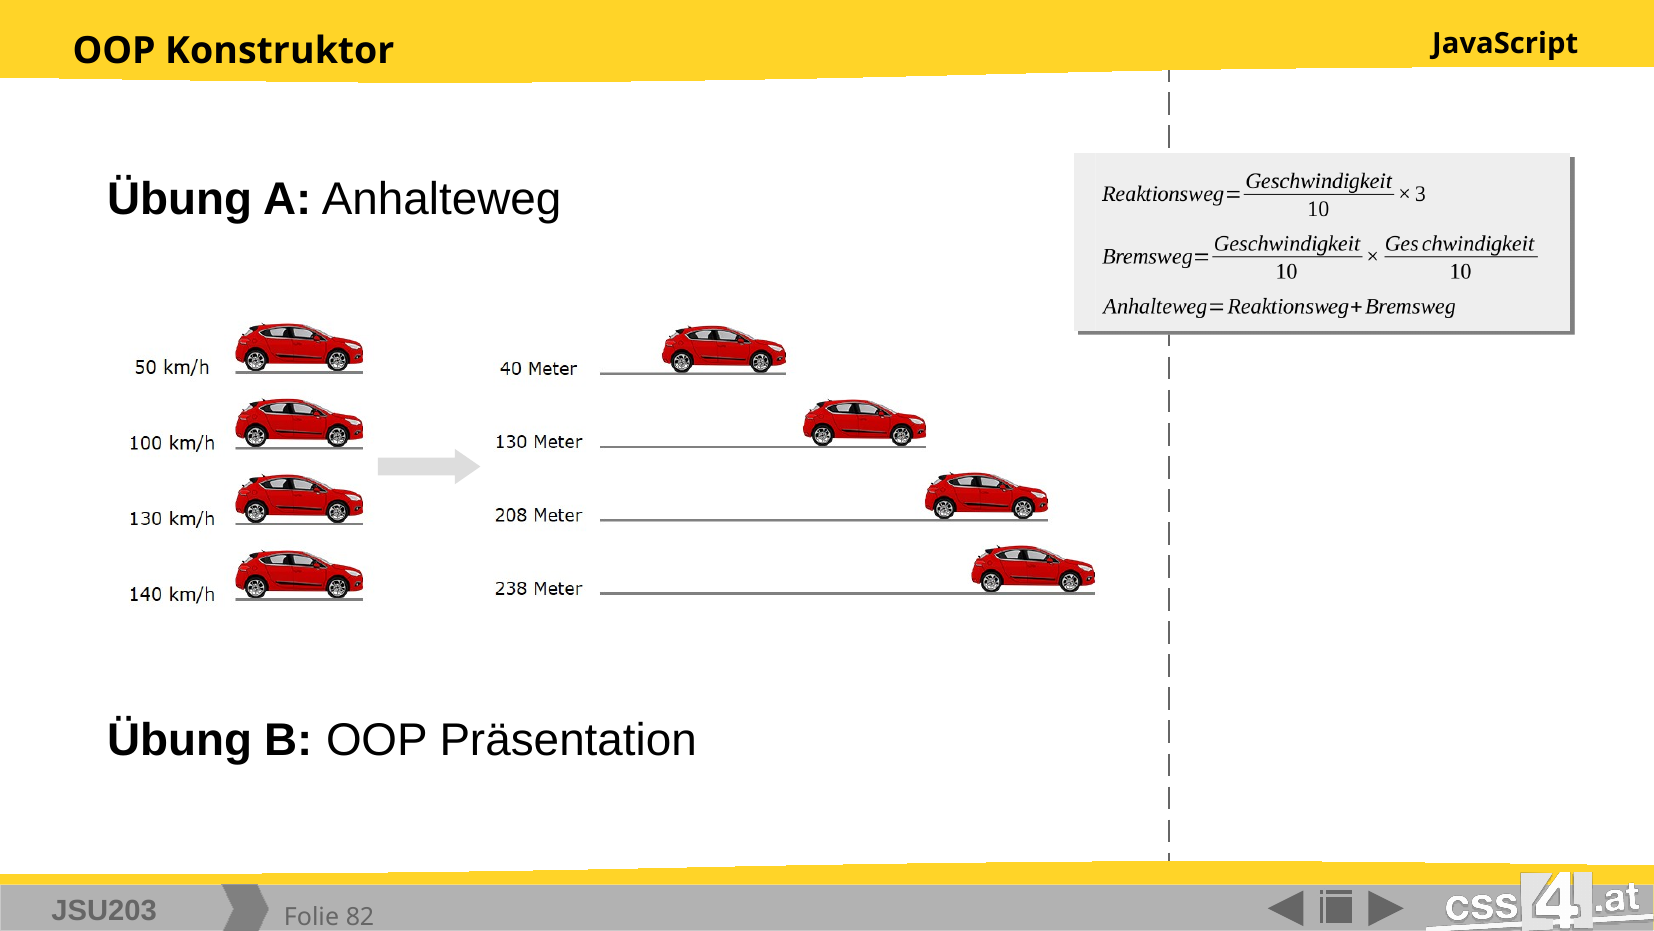

JavaScript
OOP Konstruktor
Übung A: Anhalteweg
Übung B: OOP Präsentation
JSU203
Folie